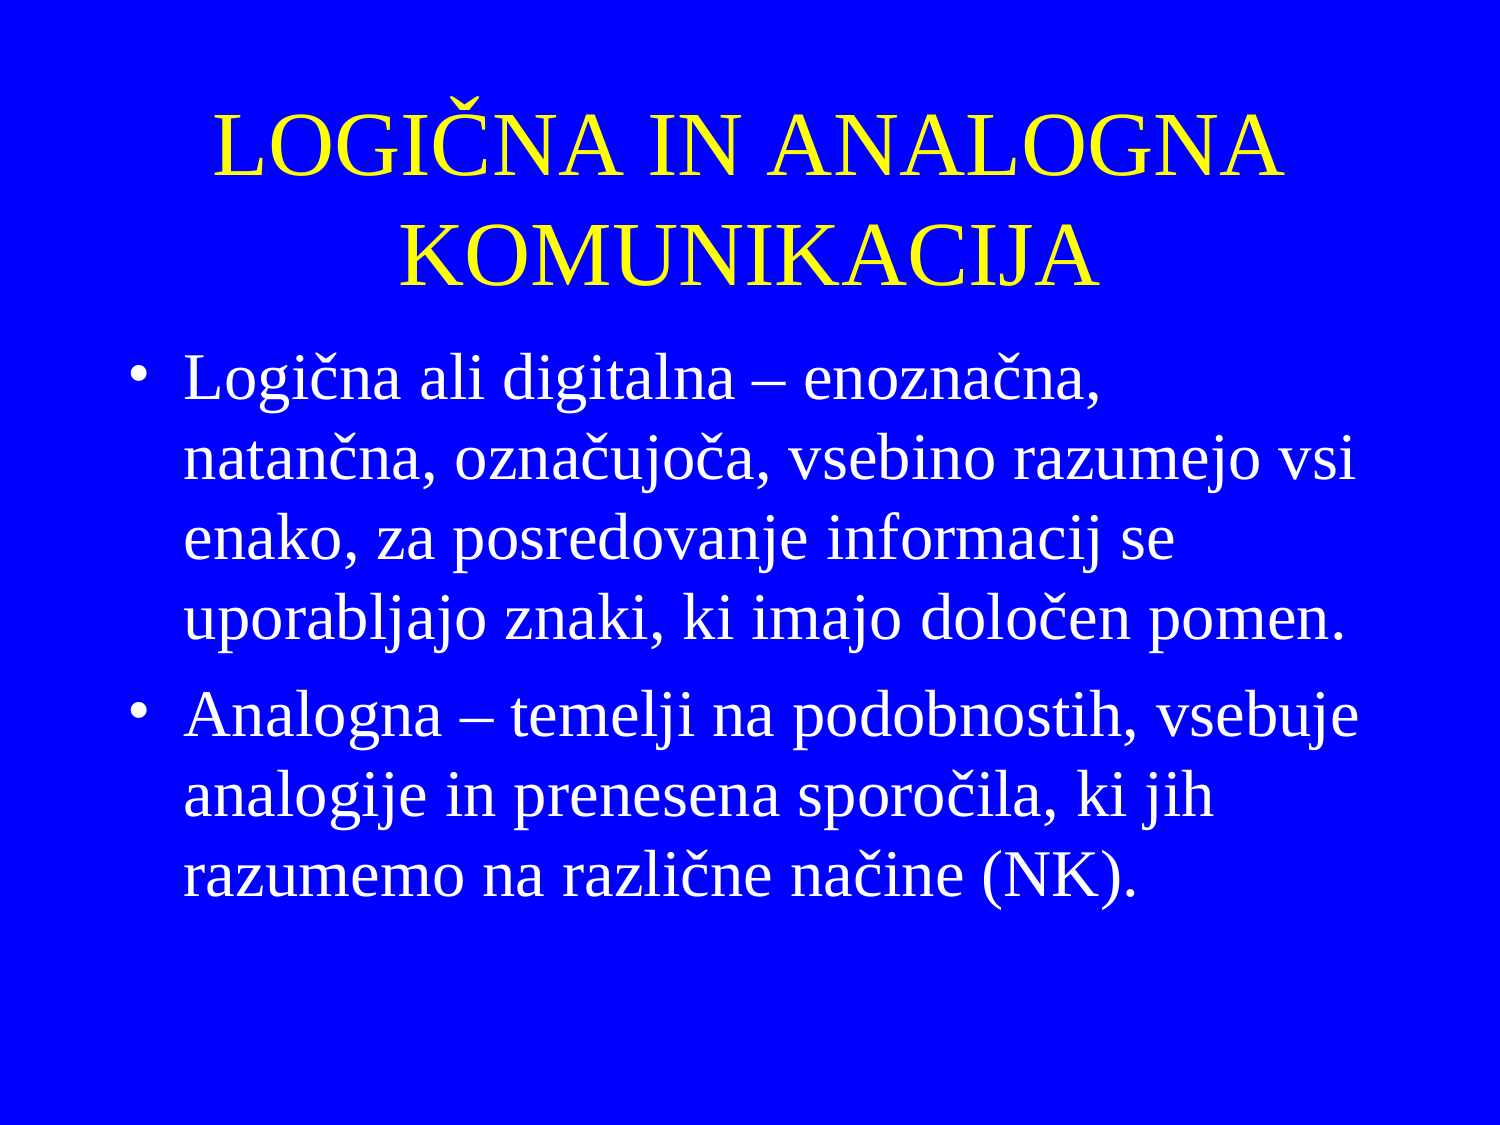

# LOGIČNA IN ANALOGNA KOMUNIKACIJA
Logična ali digitalna – enoznačna, natančna, označujoča, vsebino razumejo vsi enako, za posredovanje informacij se uporabljajo znaki, ki imajo določen pomen.
Analogna – temelji na podobnostih, vsebuje analogije in prenesena sporočila, ki jih razumemo na različne načine (NK).